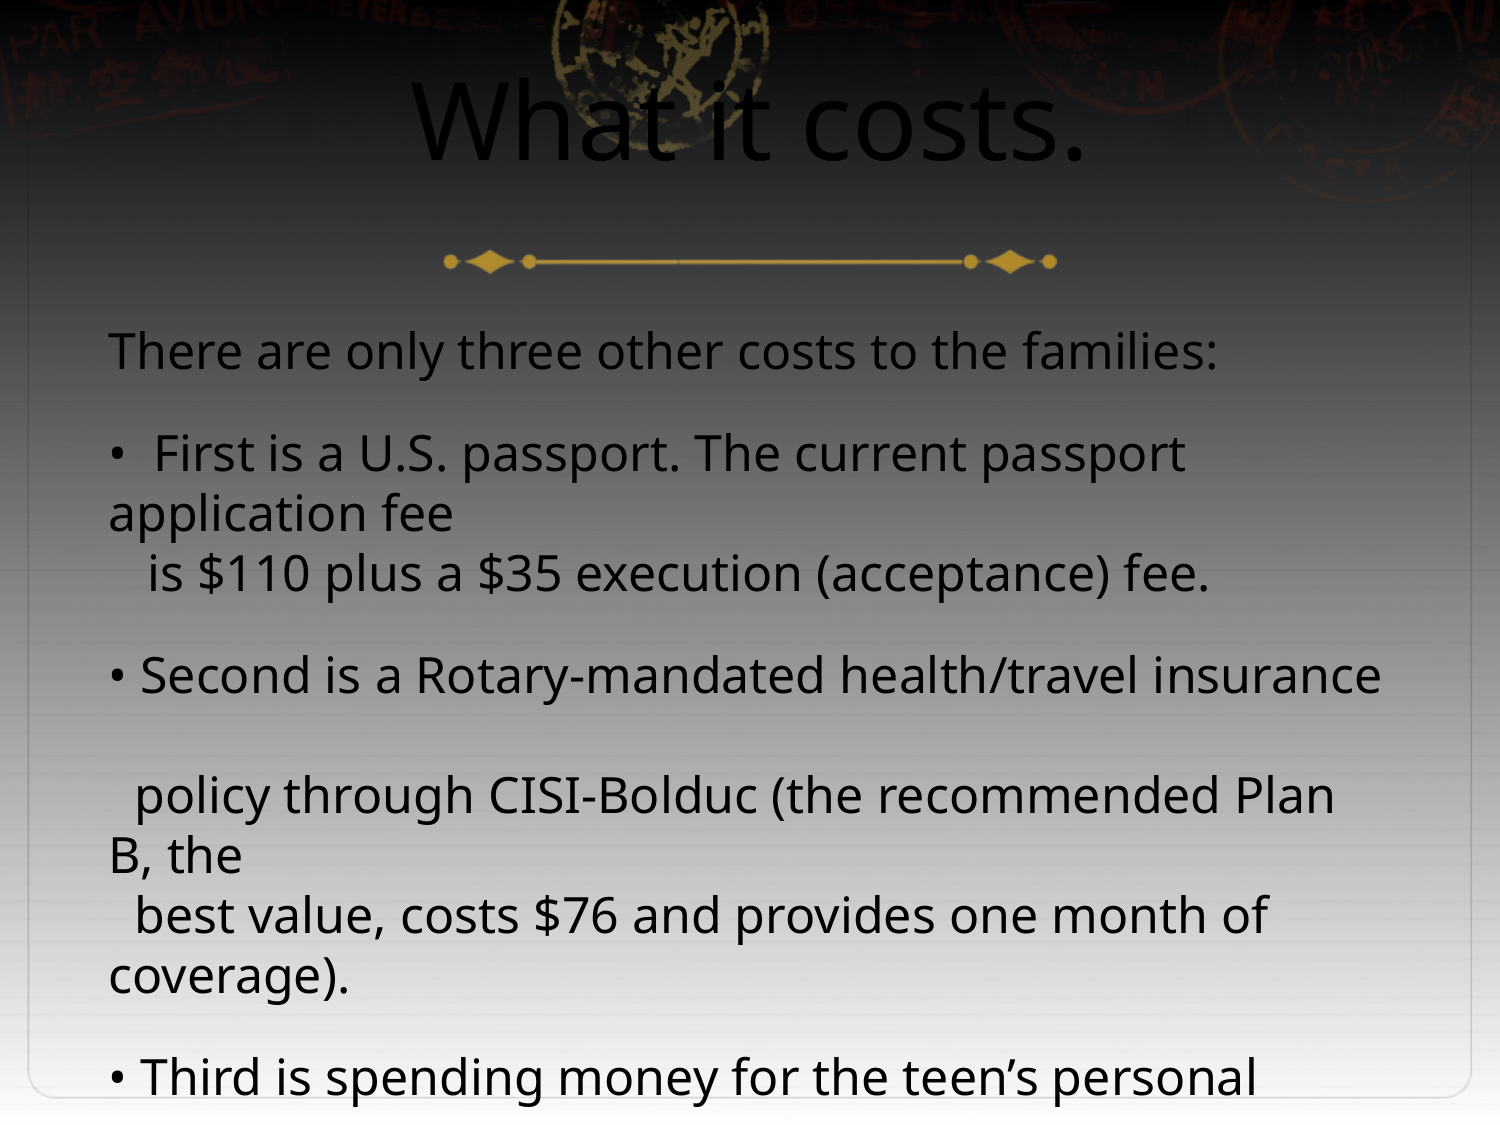

# What it costs.
There are only three other costs to the families:
• First is a U.S. passport. The current passport application fee
 is $110 plus a $35 execution (acceptance) fee.
• Second is a Rotary-mandated health/travel insurance
 policy through CISI-Bolduc (the recommended Plan B, the
 best value, costs $76 and provides one month of coverage).
• Third is spending money for the teen’s personal expenses
 when abroad. A debit card for ATM use is suggested.